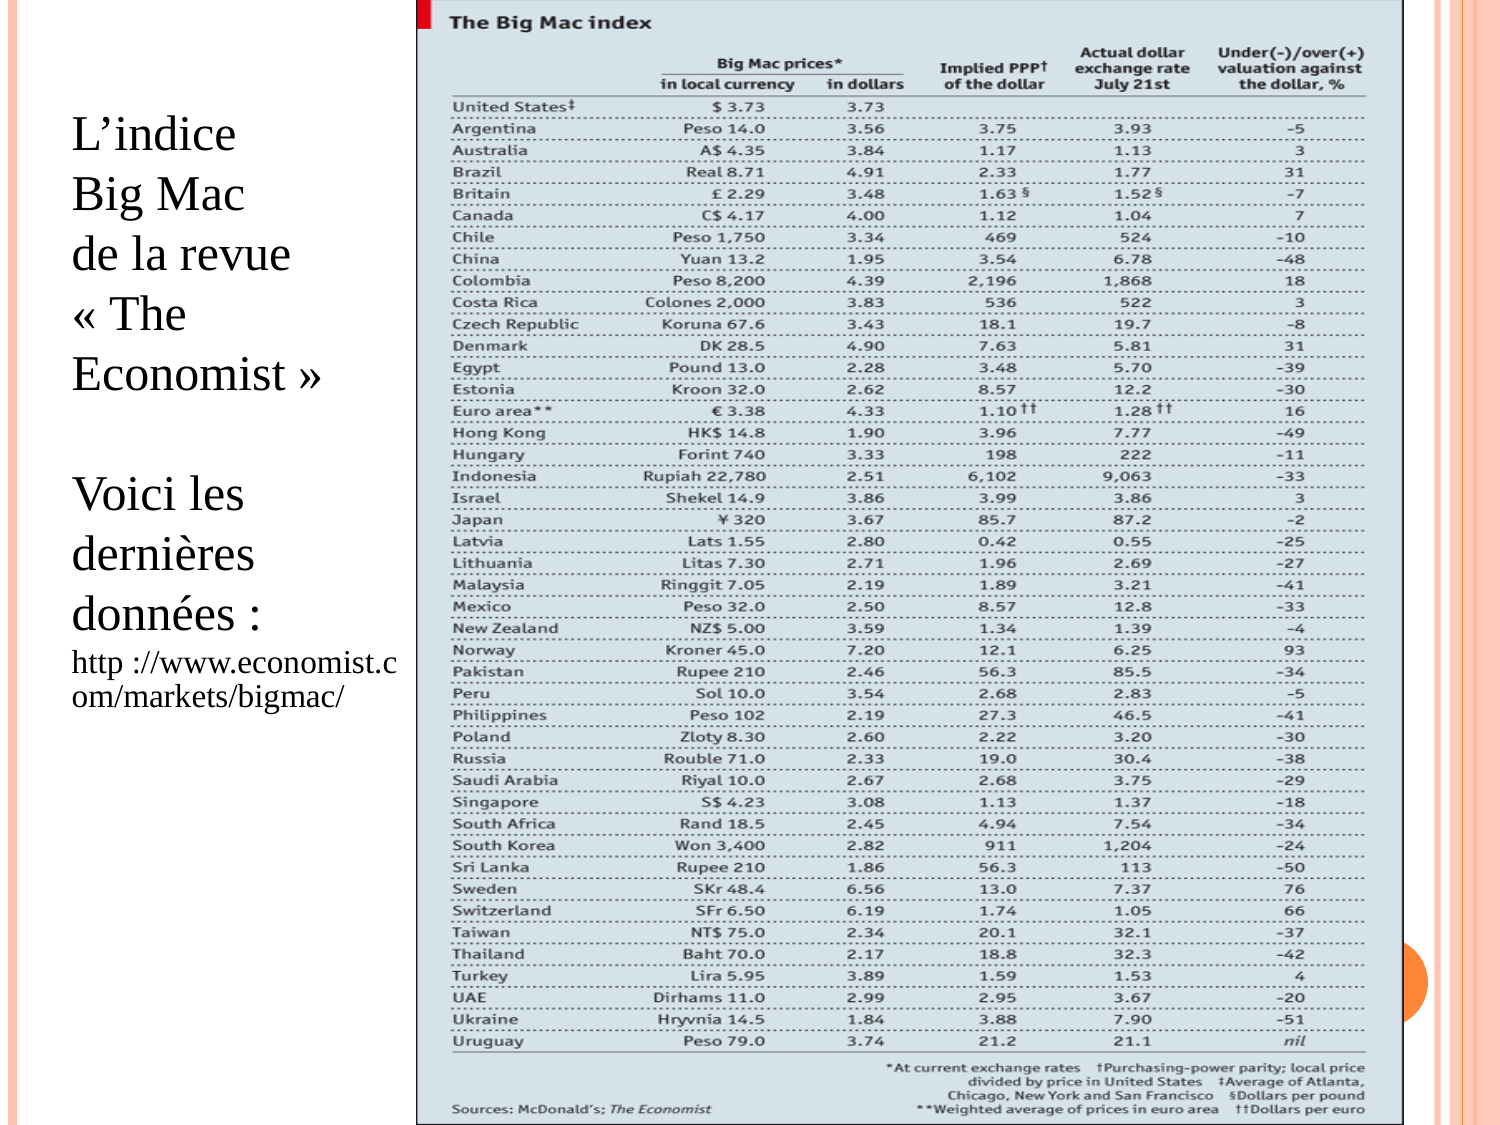

L’indice
Big Mac
de la revue
« The Economist »
Voici les dernières données : http ://www.economist.com/markets/bigmac/